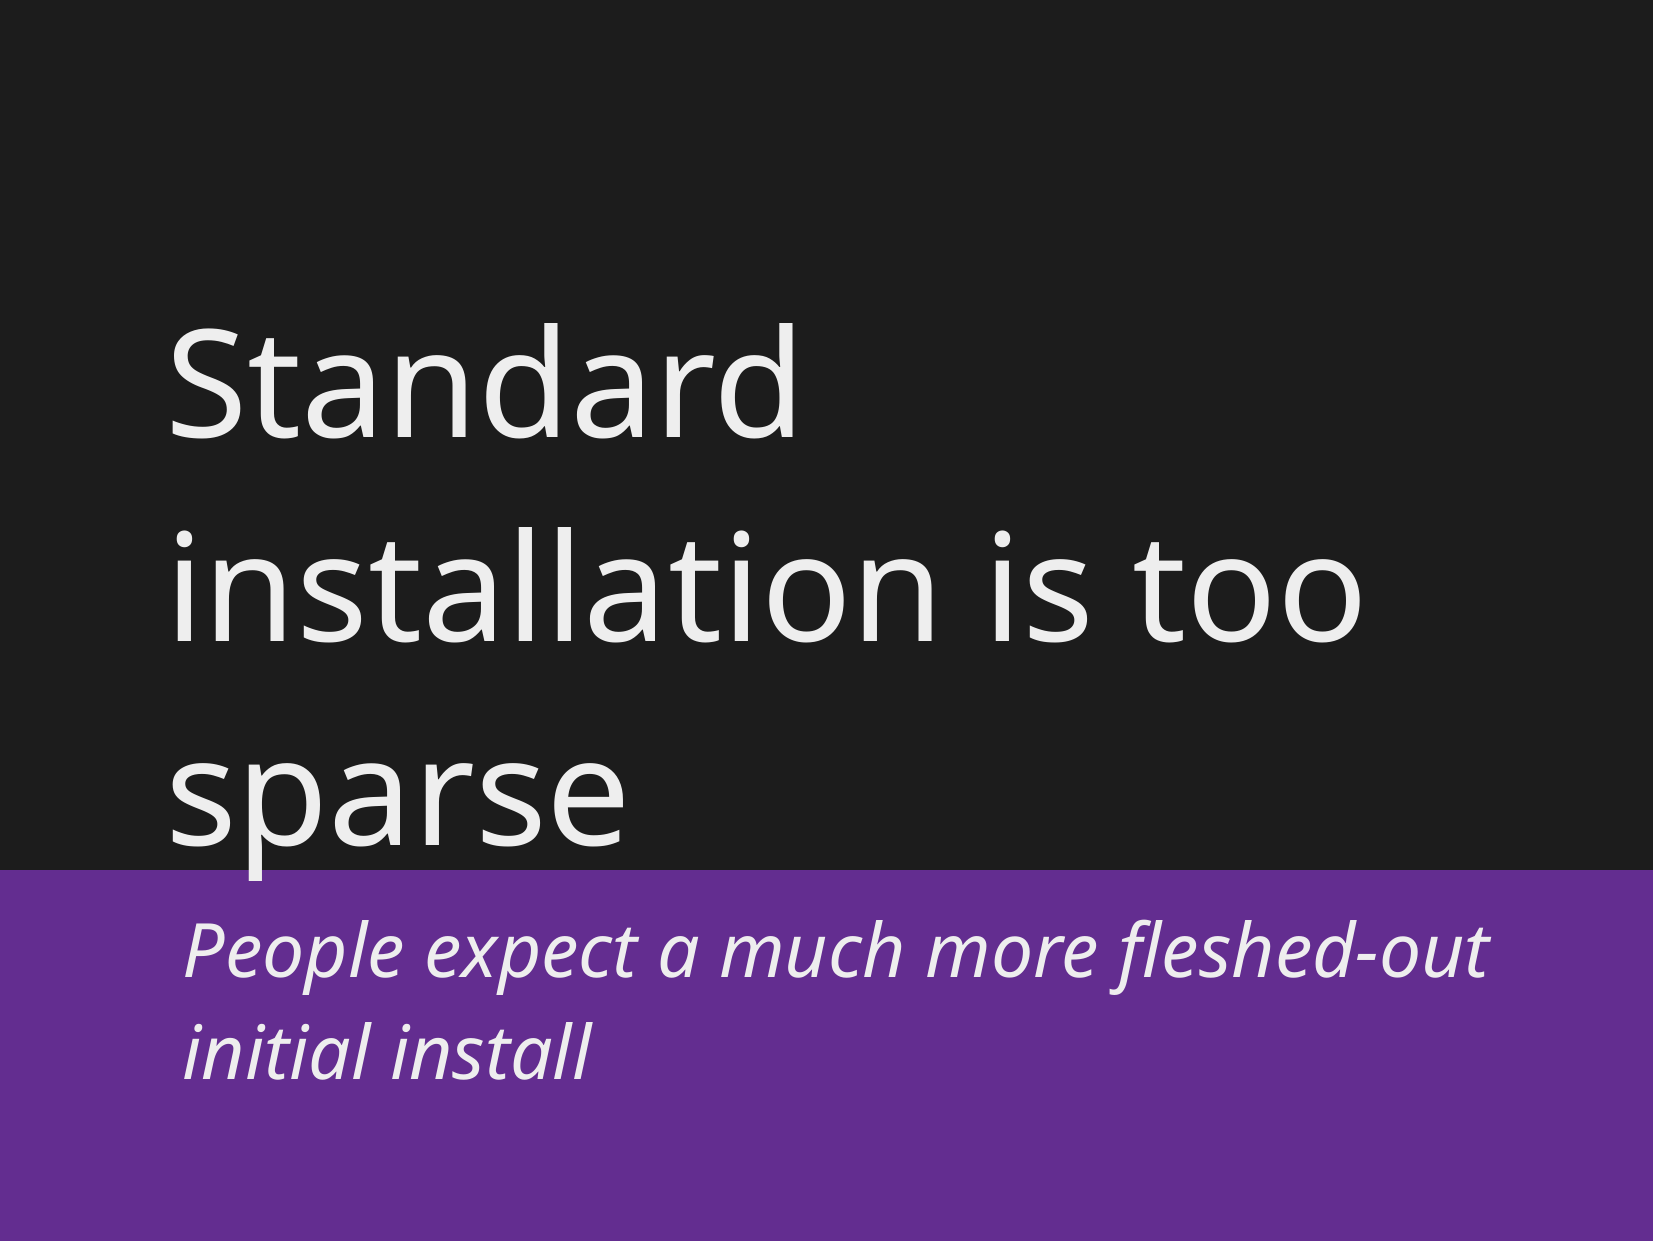

# Standard installation is too sparse
People expect a much more fleshed-out initial install